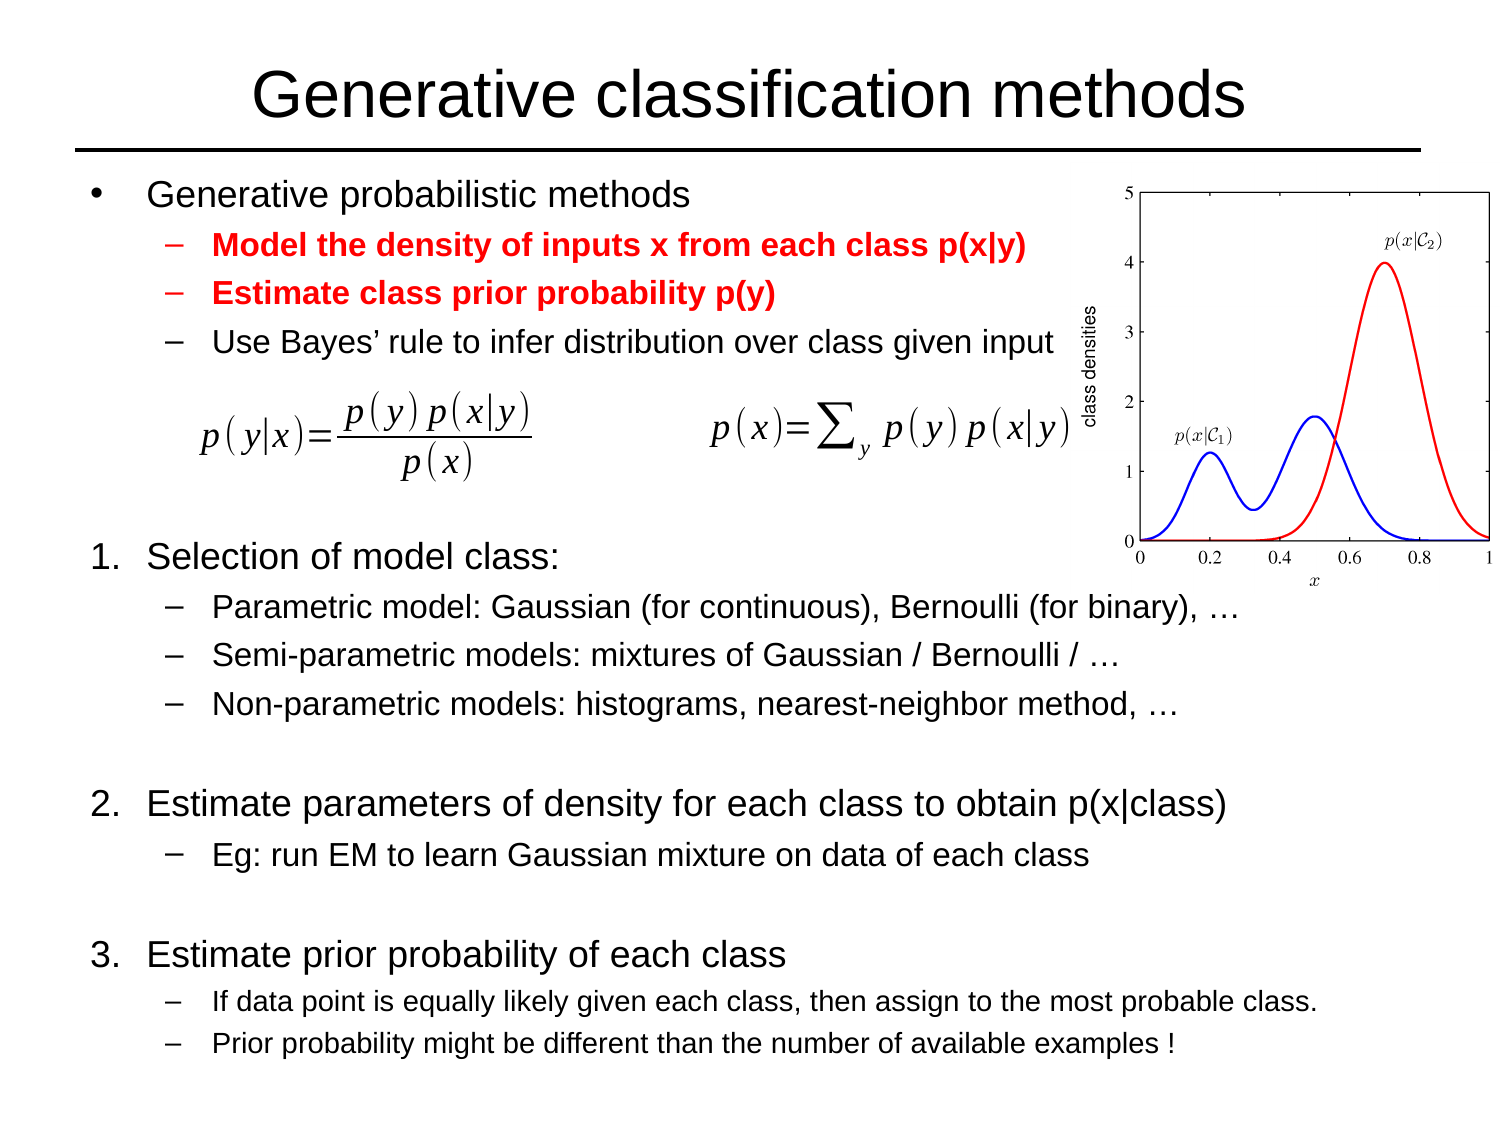

# Generative classification methods
Generative probabilistic methods
Model the density of inputs x from each class p(x|y)
Estimate class prior probability p(y)
Use Bayes’ rule to infer distribution over class given input
Selection of model class:
Parametric model: Gaussian (for continuous), Bernoulli (for binary), …
Semi-parametric models: mixtures of Gaussian / Bernoulli / …
Non-parametric models: histograms, nearest-neighbor method, …
Estimate parameters of density for each class to obtain p(x|class)
Eg: run EM to learn Gaussian mixture on data of each class
Estimate prior probability of each class
If data point is equally likely given each class, then assign to the most probable class.
Prior probability might be different than the number of available examples !